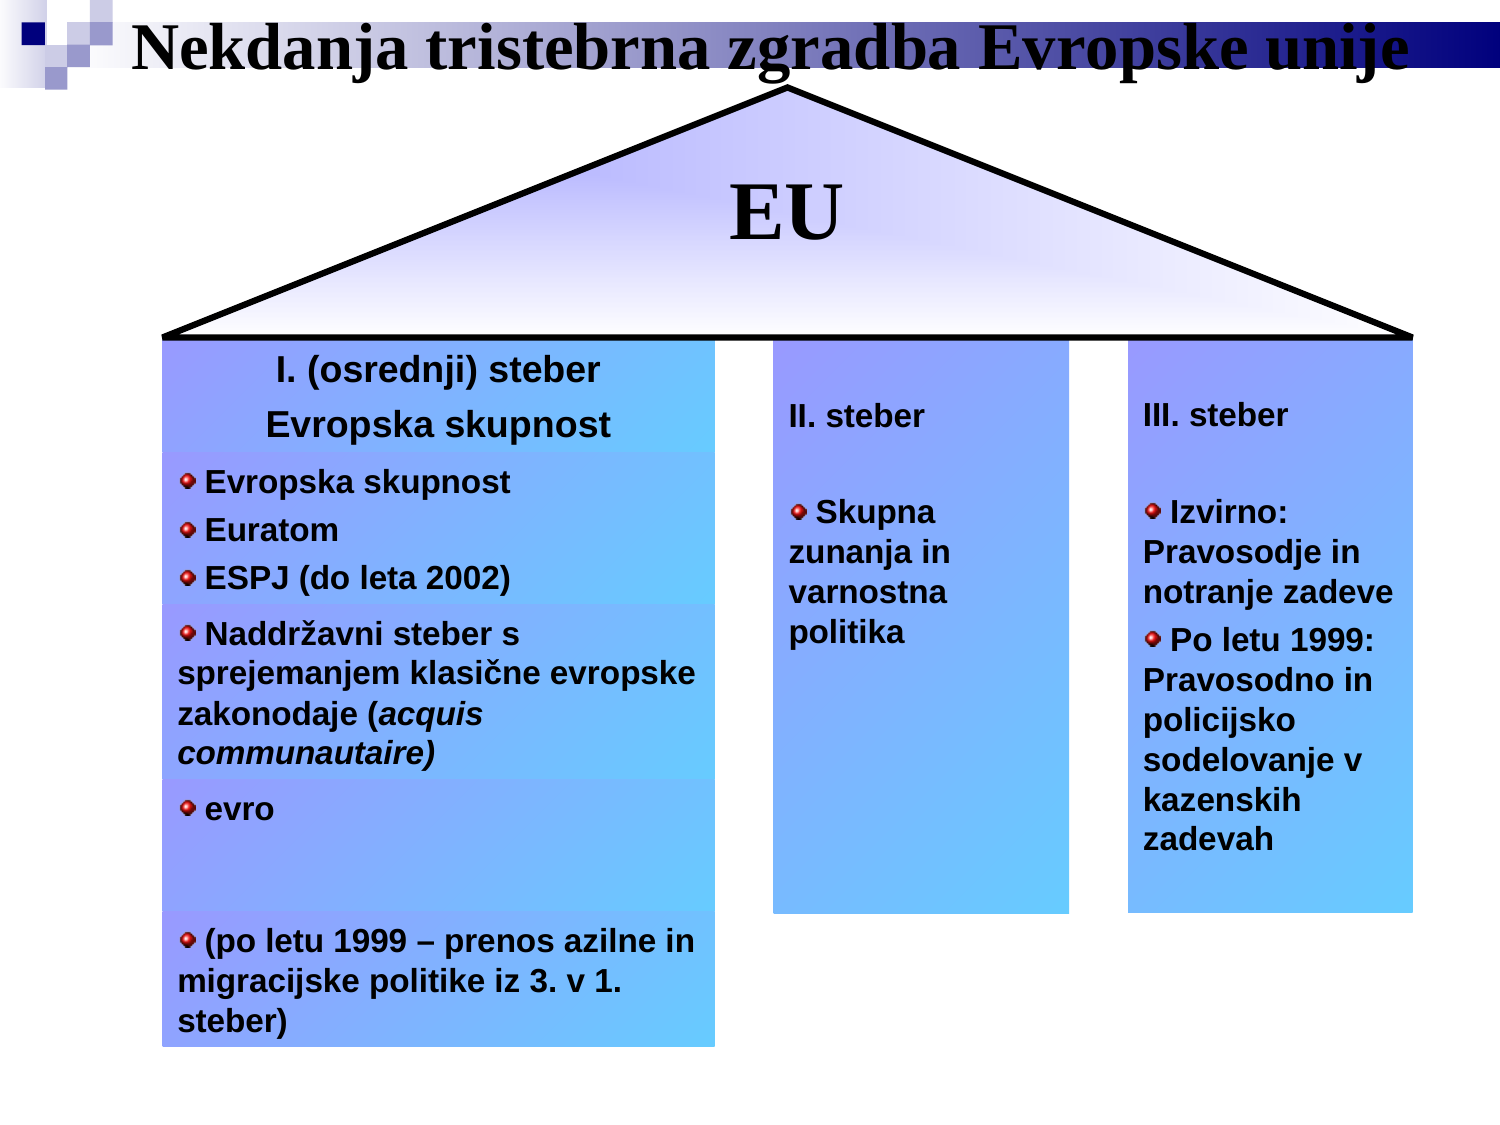

Nekdanja tristebrna zgradba Evropske unije
EU
| I. (osrednji) steber Evropska skupnost |
| --- |
| Evropska skupnost Euratom ESPJ (do leta 2002) |
| Naddržavni steber s sprejemanjem klasične evropske zakonodaje (acquis communautaire) |
| evro |
| (po letu 1999 – prenos azilne in migracijske politike iz 3. v 1. steber) |
| III. steber Izvirno: Pravosodje in notranje zadeve Po letu 1999: Pravosodno in policijsko sodelovanje v kazenskih zadevah |
| --- |
| II. steber Skupna zunanja in varnostna politika |
| --- |